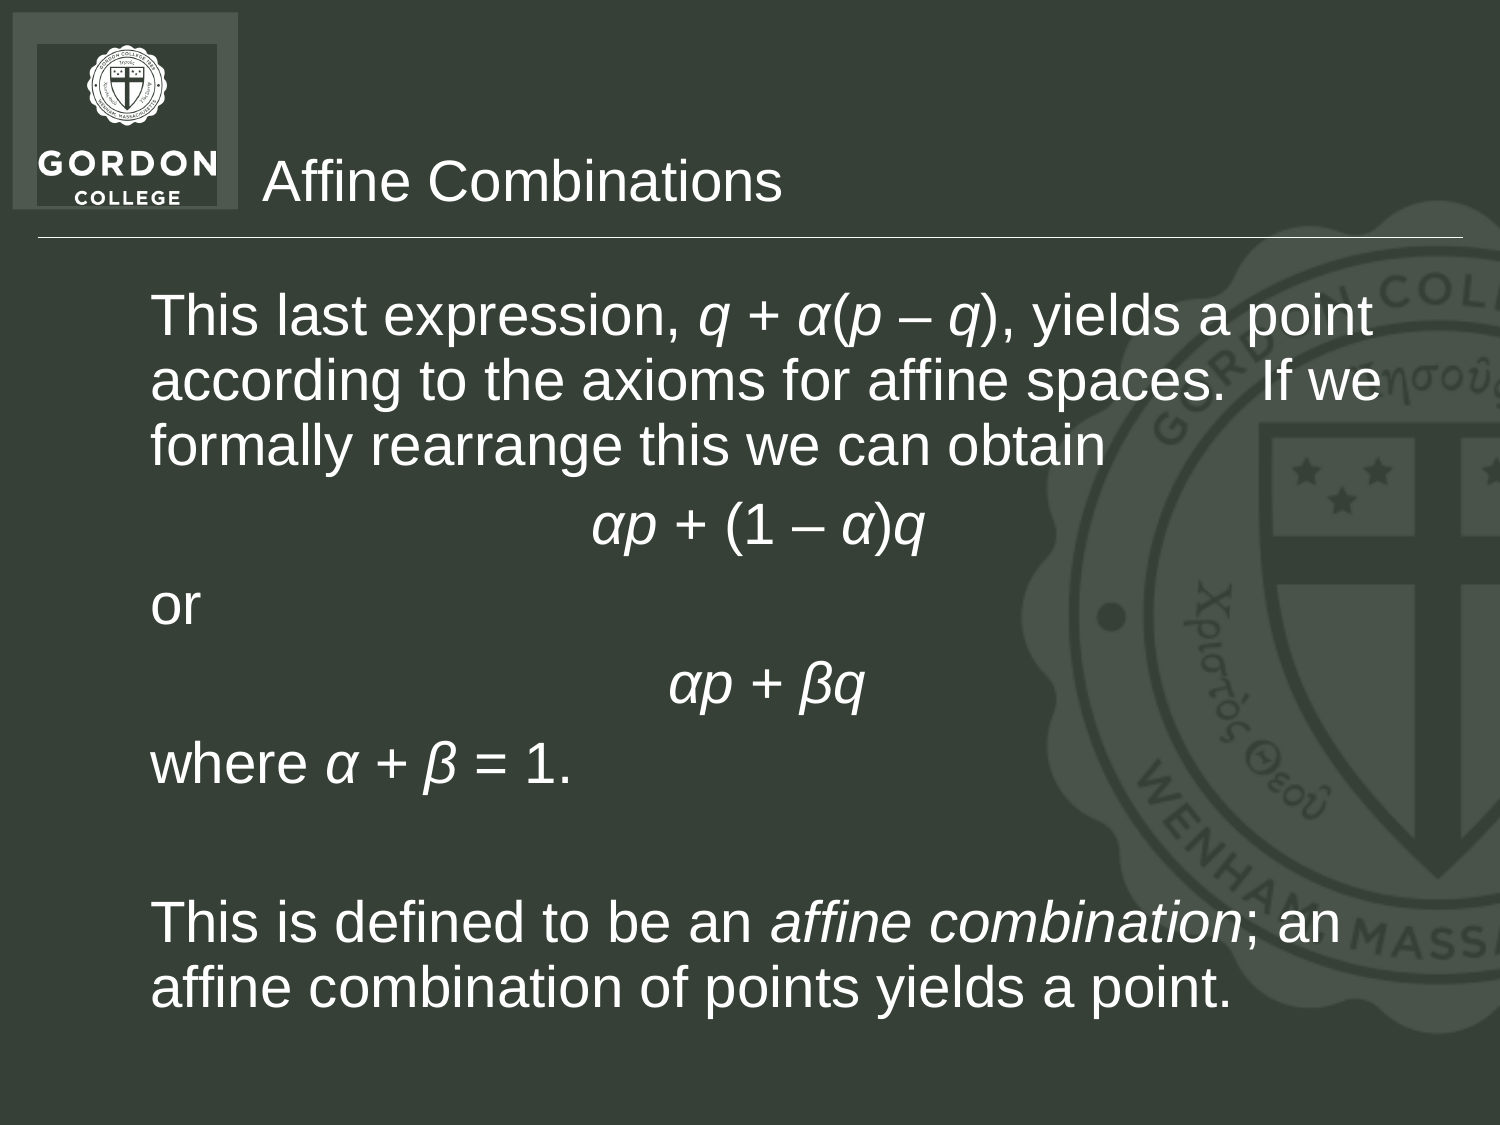

# Affine Combinations
This last expression, q + α(p – q), yields a point according to the axioms for affine spaces. If we formally rearrange this we can obtain
αp + (1 – α)q
or
αp + βq
where α + β = 1.
This is defined to be an affine combination; an affine combination of points yields a point.